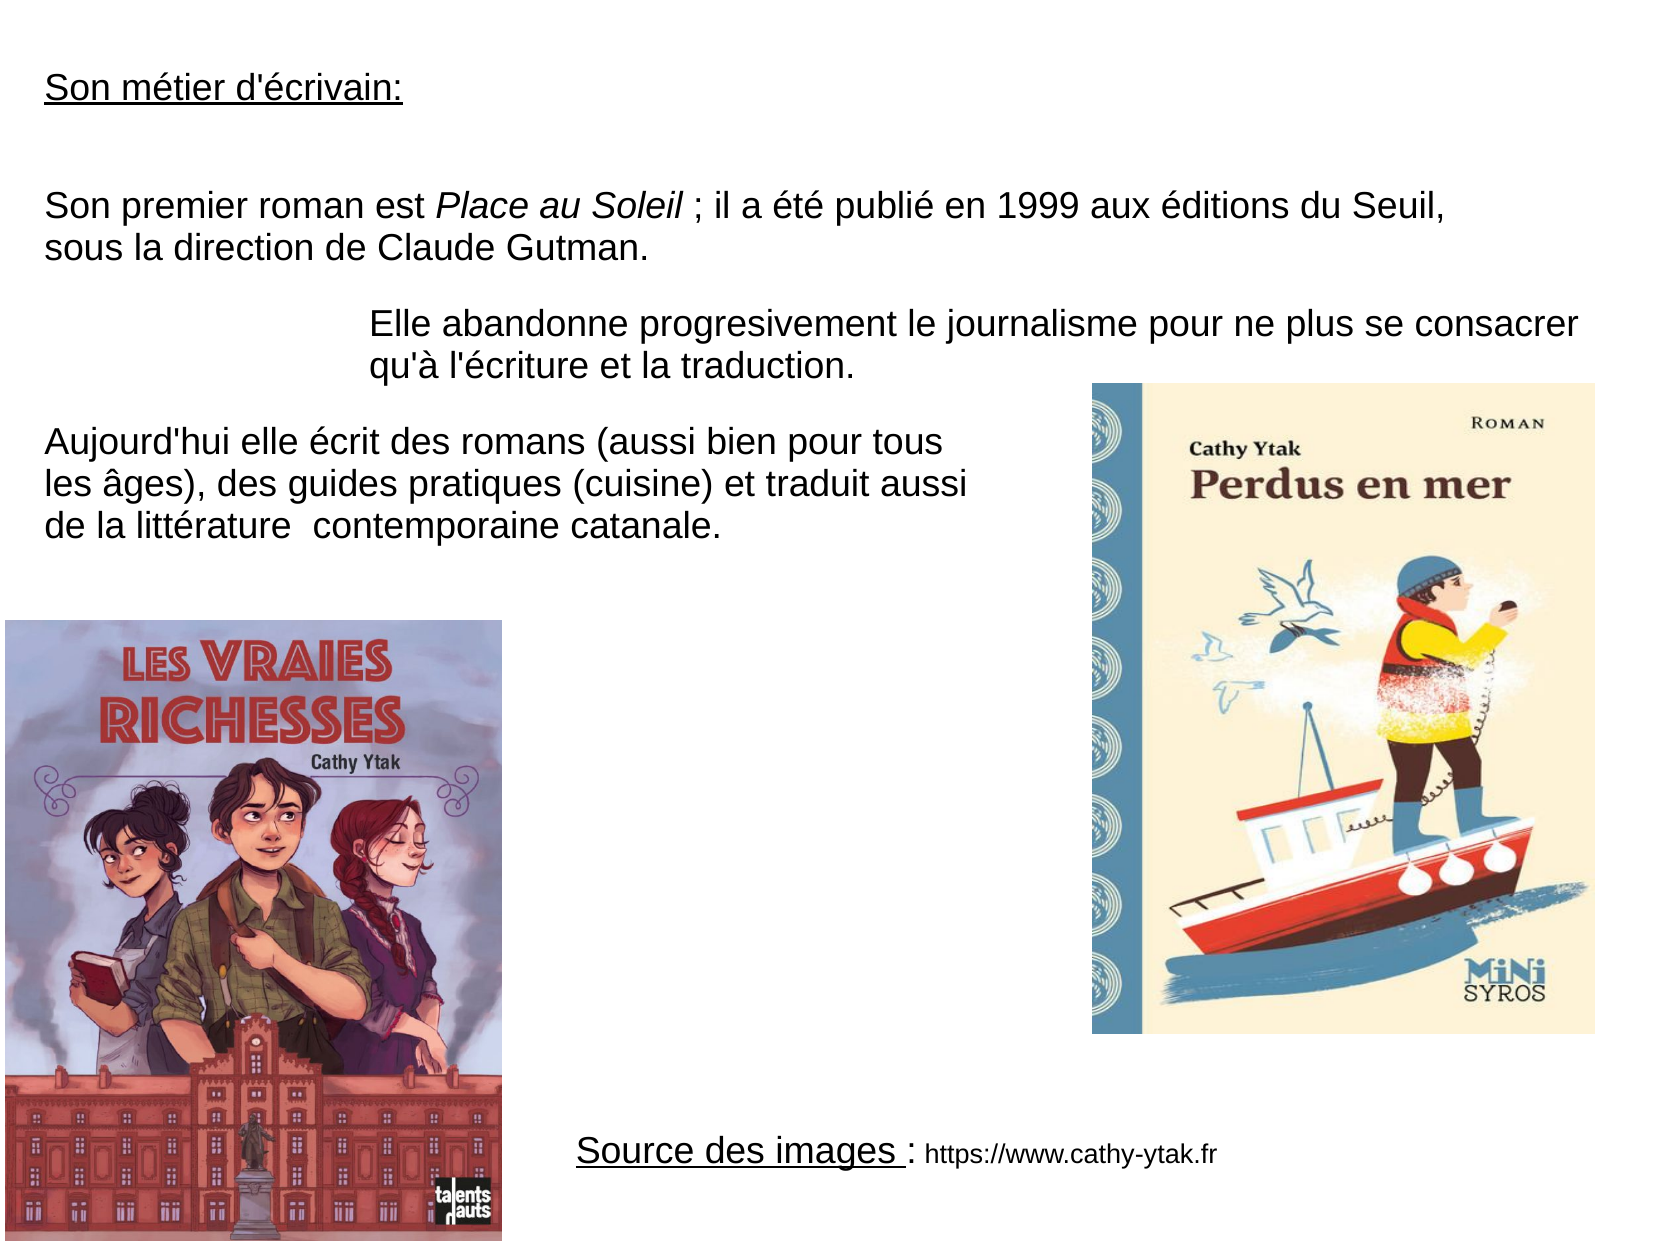

Son métier d'écrivain:
Son premier roman est Place au Soleil ; il a été publié en 1999 aux éditions du Seuil, sous la direction de Claude Gutman.
Elle abandonne progresivement le journalisme pour ne plus se consacrer qu'à l'écriture et la traduction.
Aujourd'hui elle écrit des romans (aussi bien pour tous les âges), des guides pratiques (cuisine) et traduit aussi de la littérature contemporaine catanale.
Source des images : https://www.cathy-ytak.fr